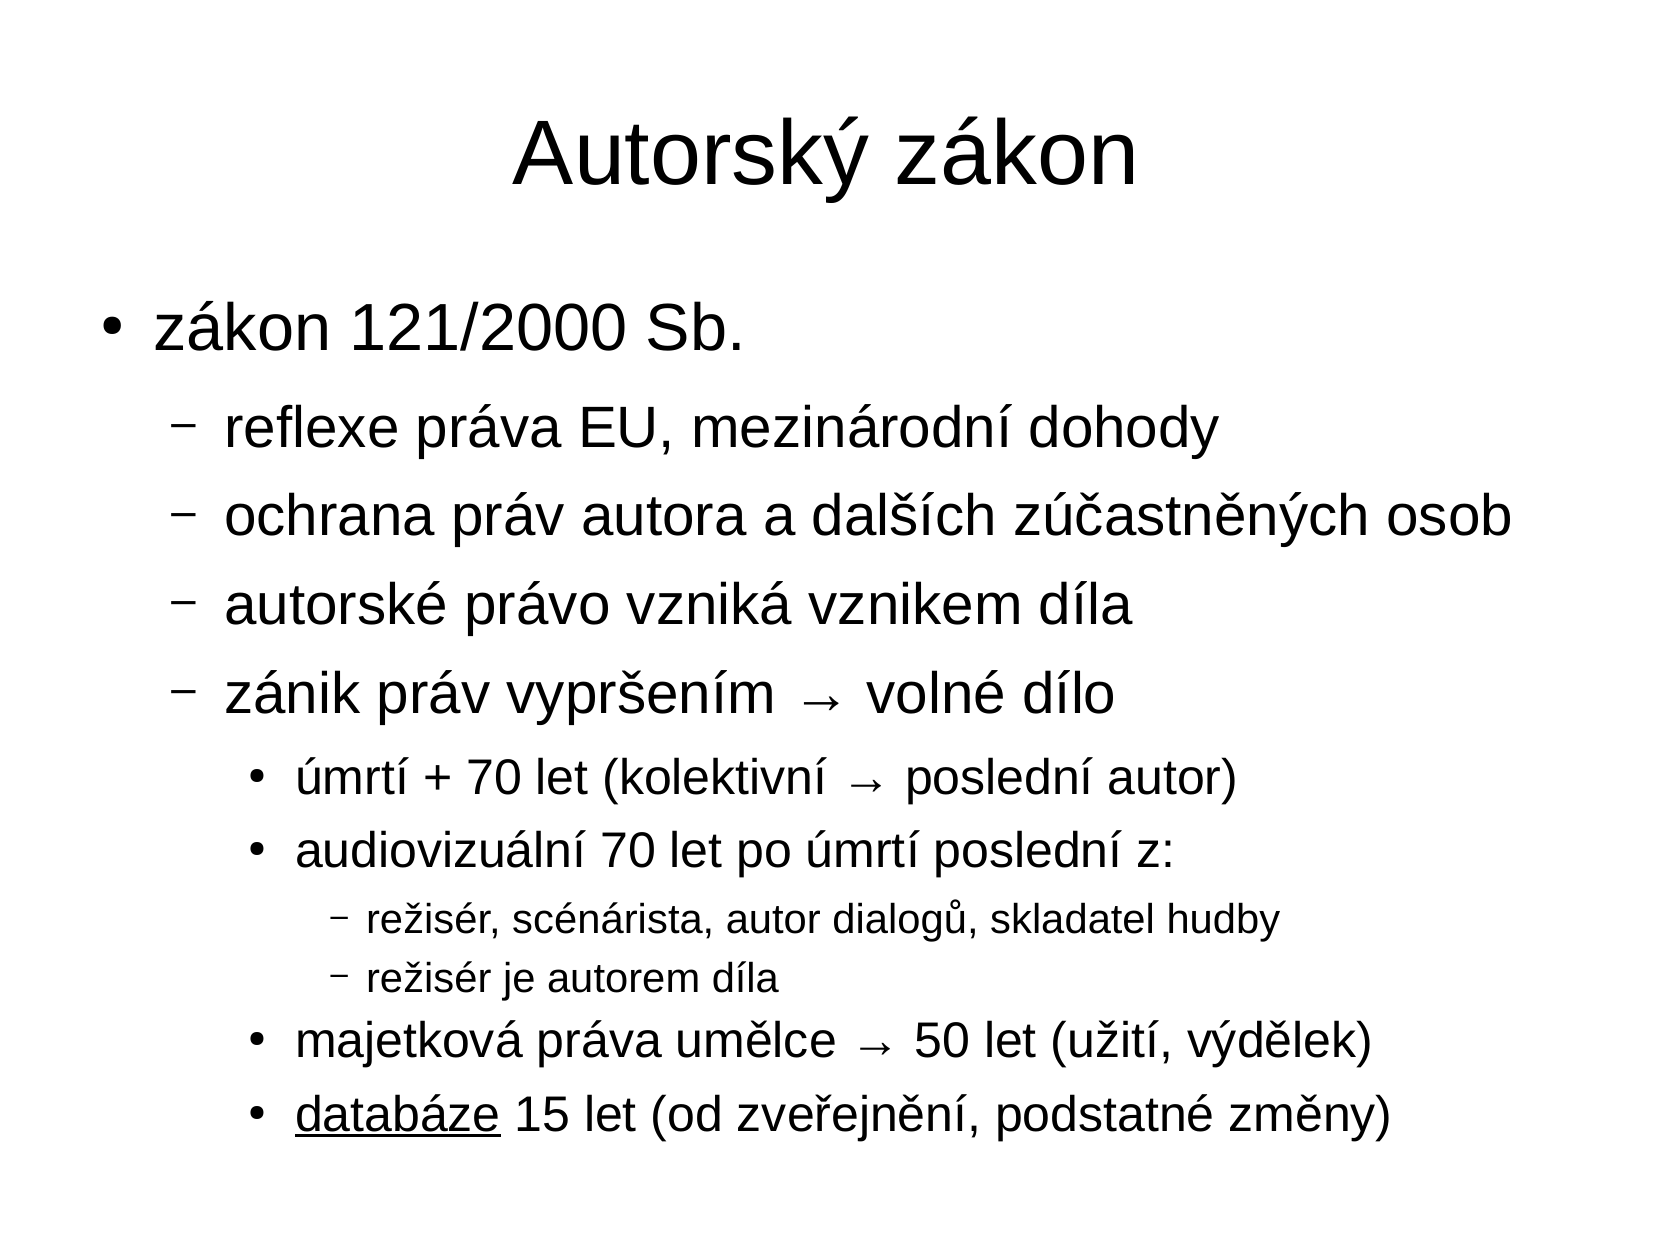

# Autorský zákon
zákon 121/2000 Sb.
reflexe práva EU, mezinárodní dohody
ochrana práv autora a dalších zúčastněných osob
autorské právo vzniká vznikem díla
zánik práv vypršením → volné dílo
úmrtí + 70 let (kolektivní → poslední autor)
audiovizuální 70 let po úmrtí poslední z:
režisér, scénárista, autor dialogů, skladatel hudby
režisér je autorem díla
majetková práva umělce → 50 let (užití, výdělek)
databáze 15 let (od zveřejnění, podstatné změny)